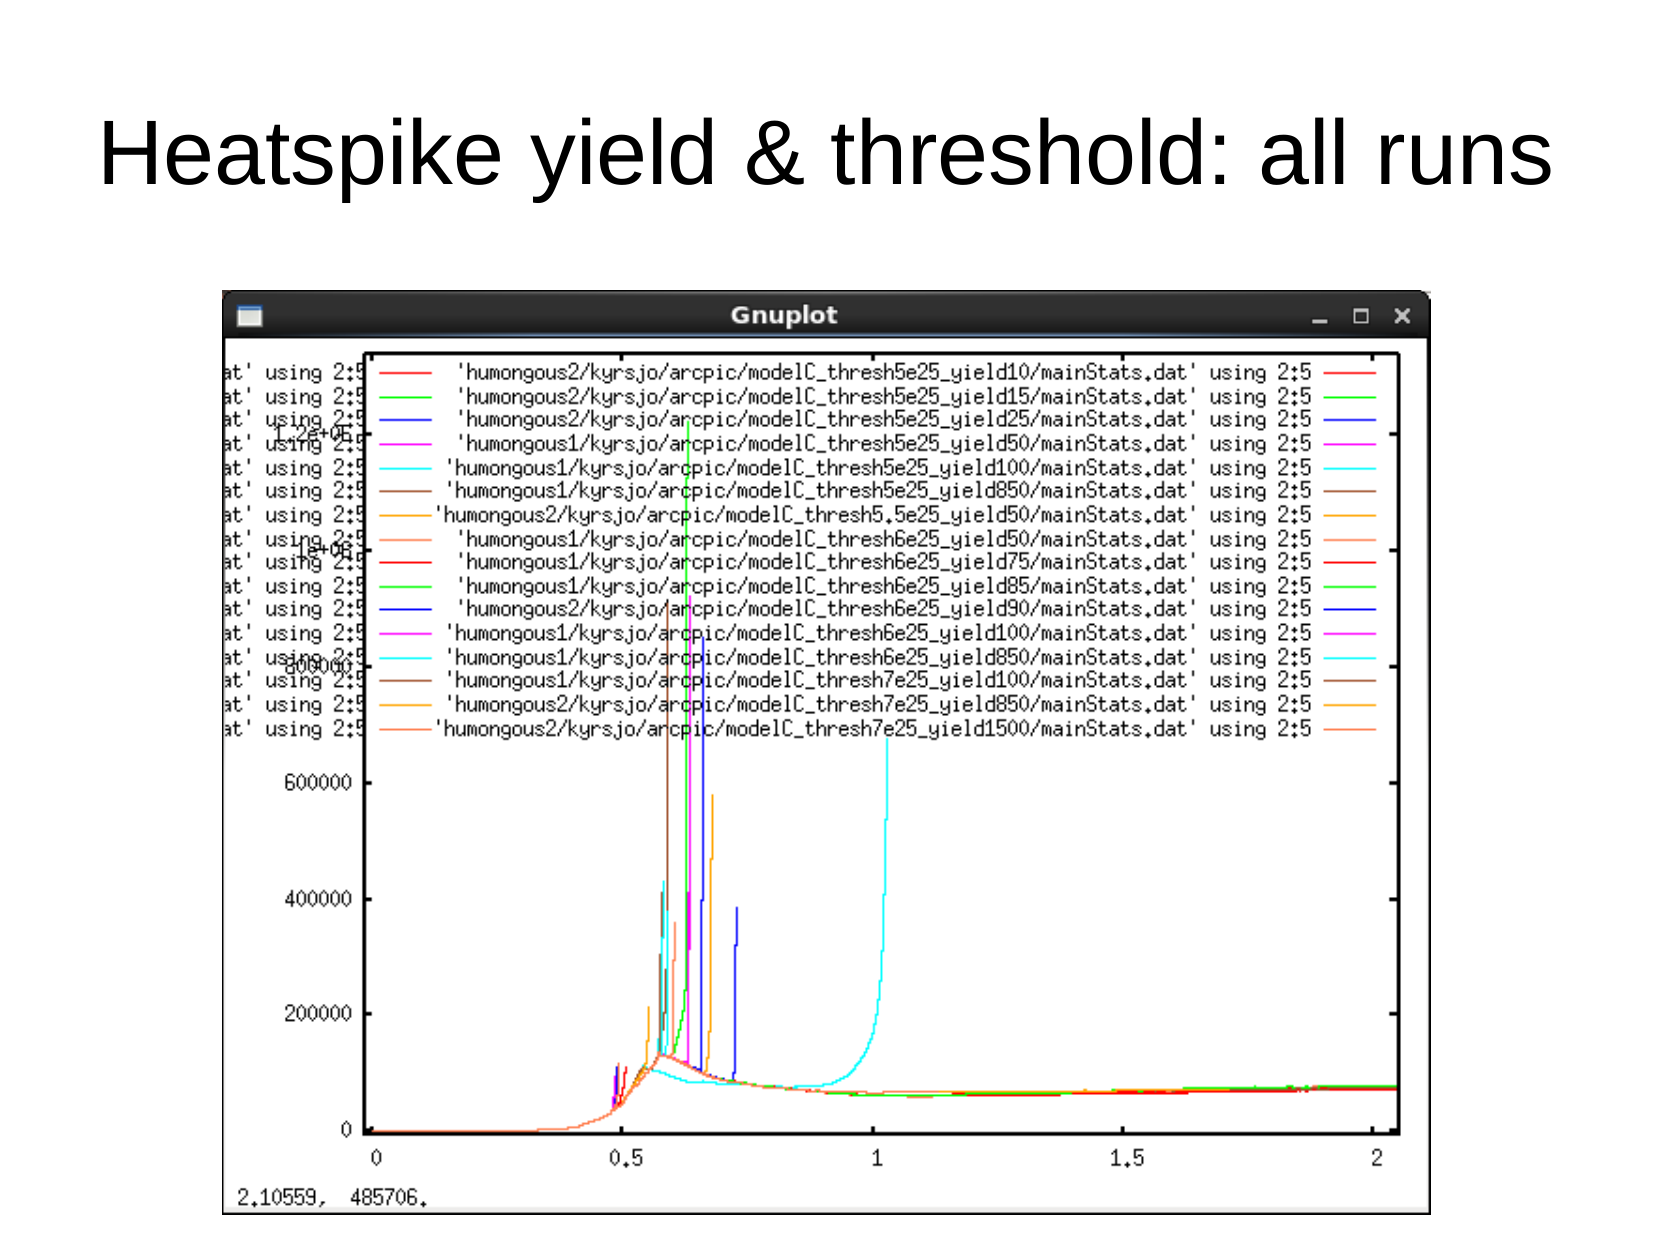

# Heatspike yield & threshold: all runs